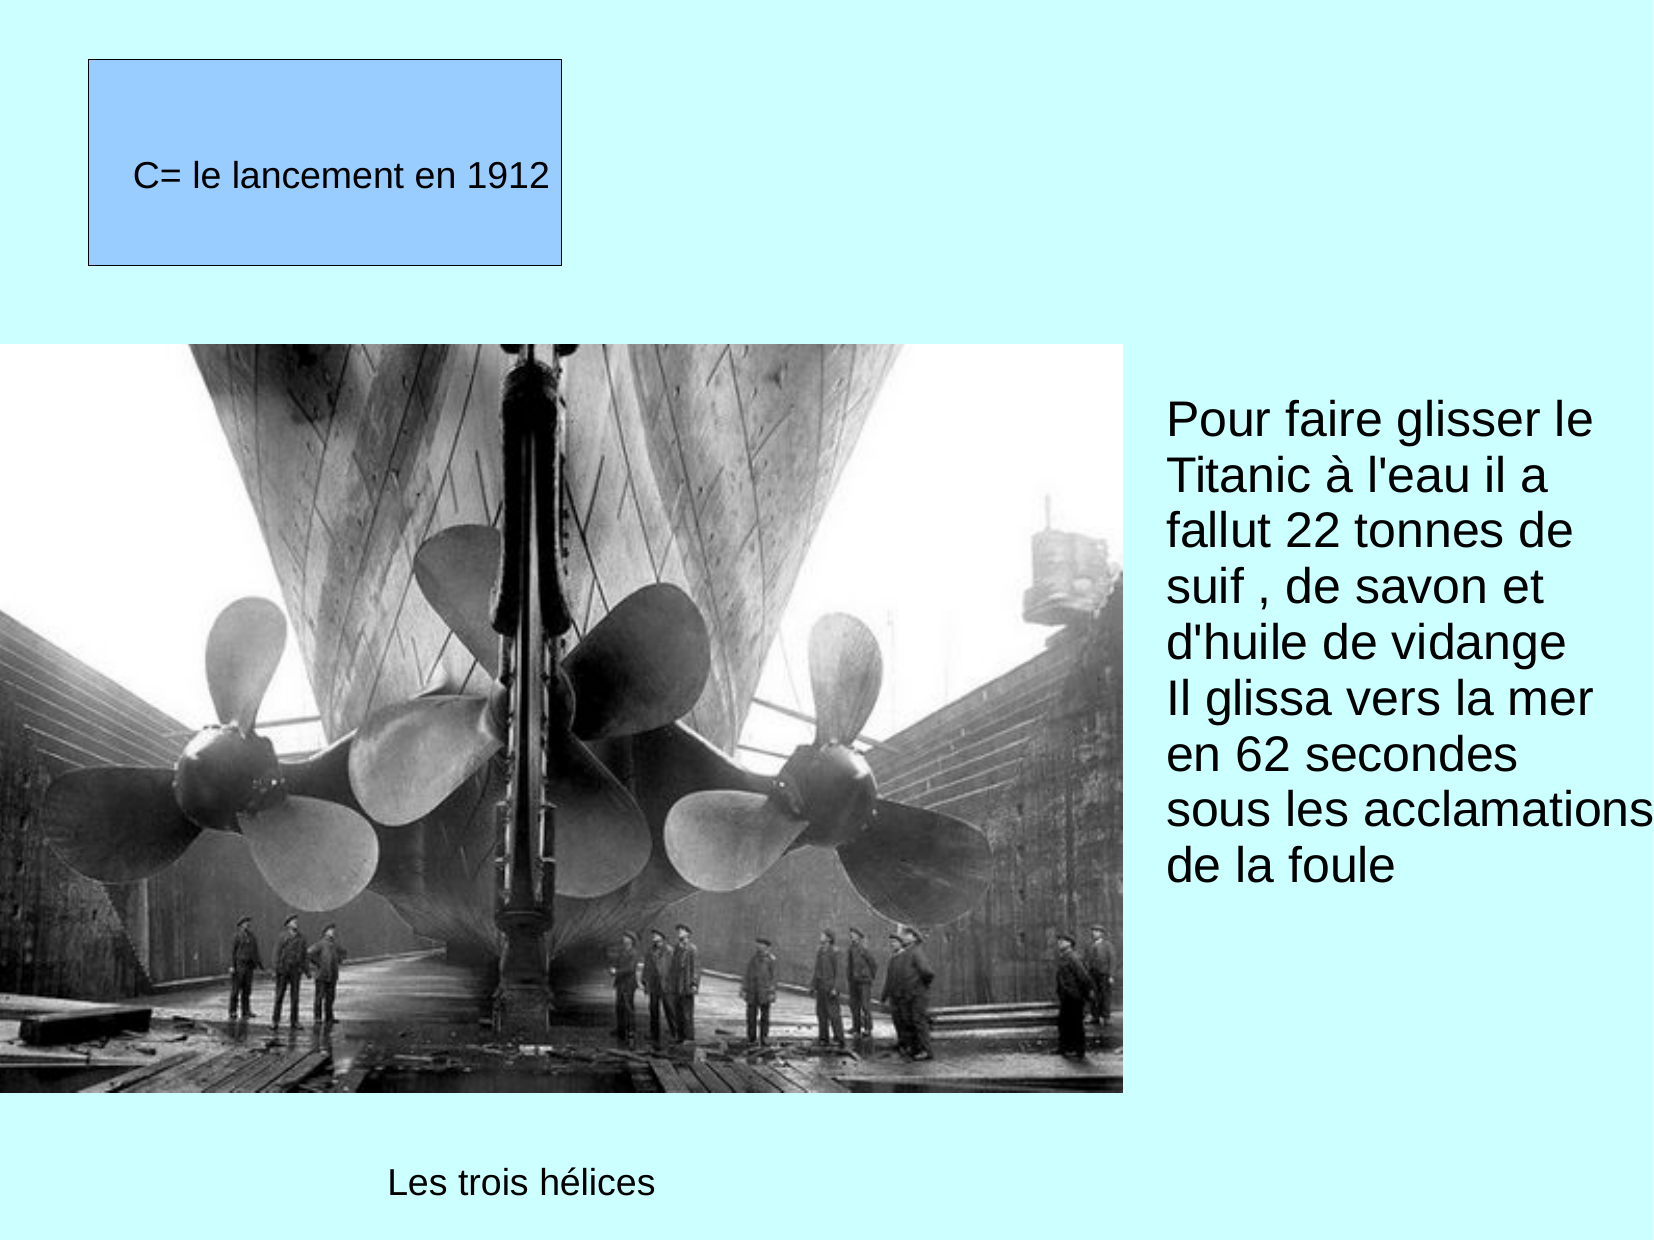

C= le lancement en 1912
Pour faire glisser le
Titanic à l'eau il a
fallut 22 tonnes de
suif , de savon et
d'huile de vidange
Il glissa vers la mer
en 62 secondes
sous les acclamations
de la foule
Les trois hélices